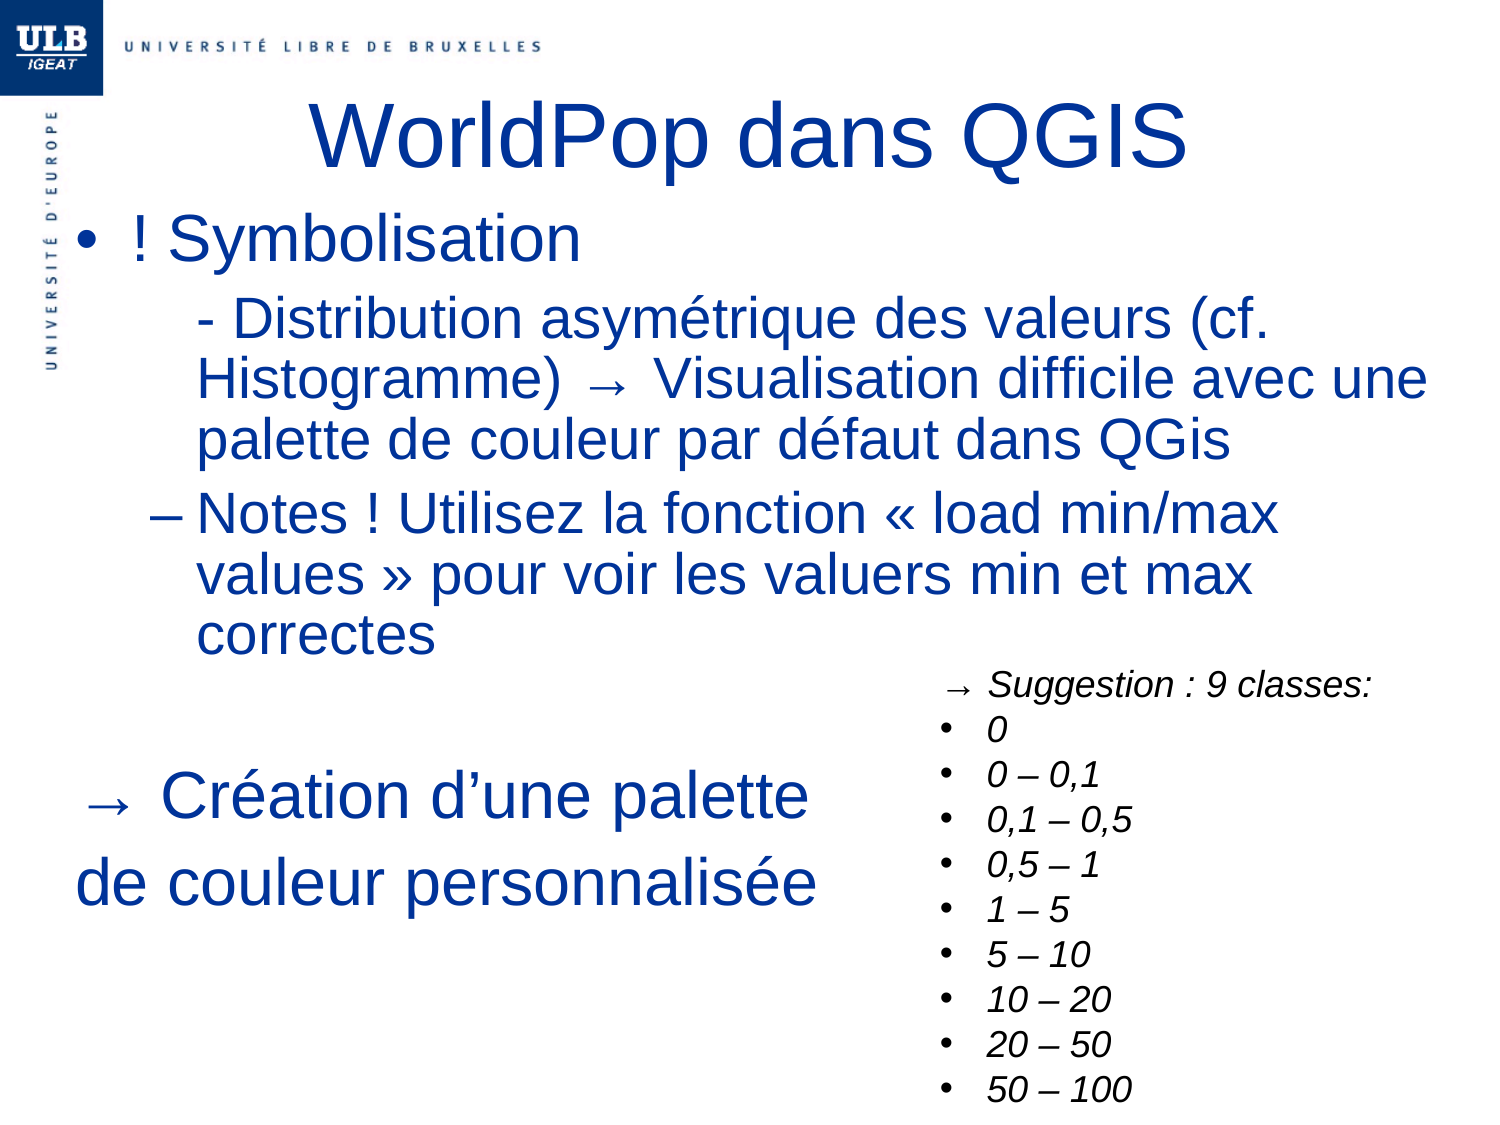

# WorldPop dans QGIS
! Symbolisation
- Distribution asymétrique des valeurs (cf. Histogramme) → Visualisation difficile avec une palette de couleur par défaut dans QGis
Notes ! Utilisez la fonction « load min/max values » pour voir les valuers min et max correctes
→ Création d’une palette
de couleur personnalisée
→ Suggestion : 9 classes:
0
0 – 0,1
0,1 – 0,5
0,5 – 1
1 – 5
5 – 10
10 – 20
20 – 50
50 – 100